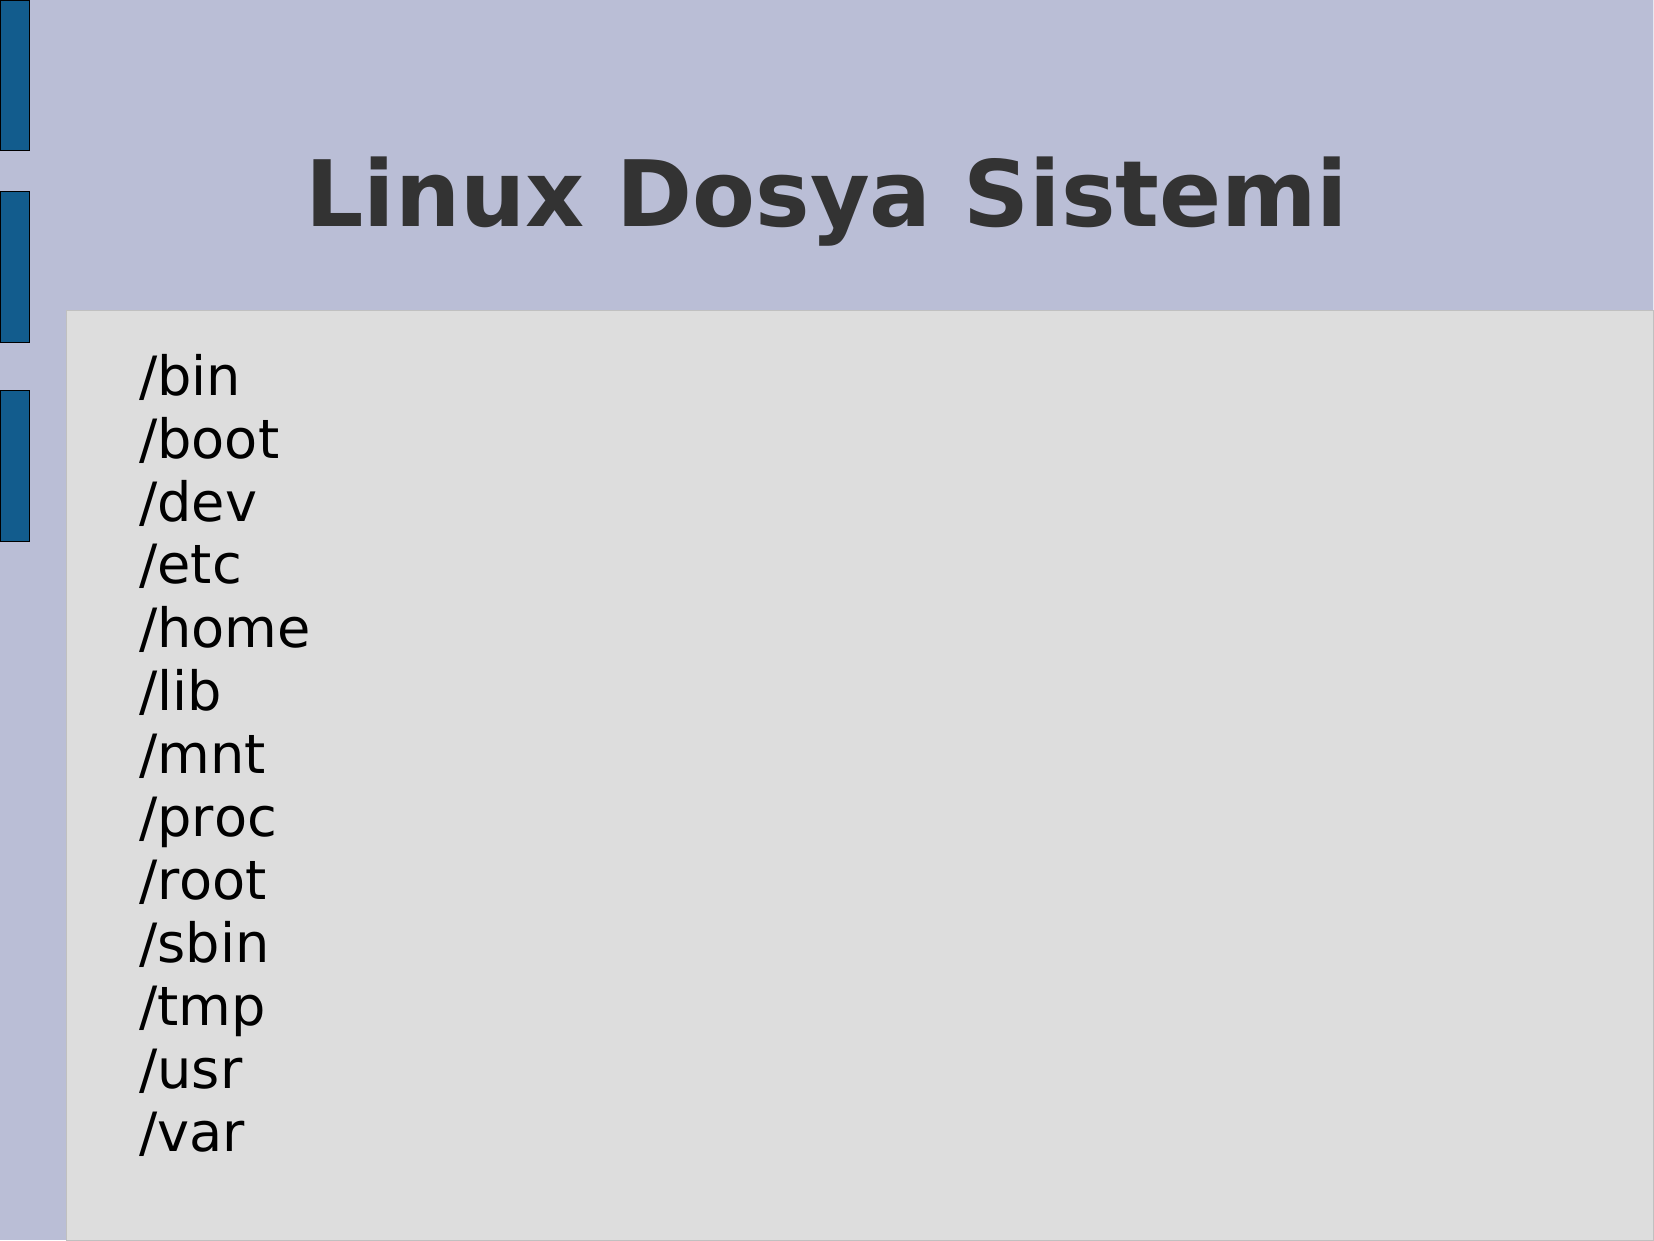

# Linux Dosya Sistemi
/bin
/boot
/dev
/etc
/home
/lib
/mnt
/proc
/root
/sbin
/tmp
/usr
/var